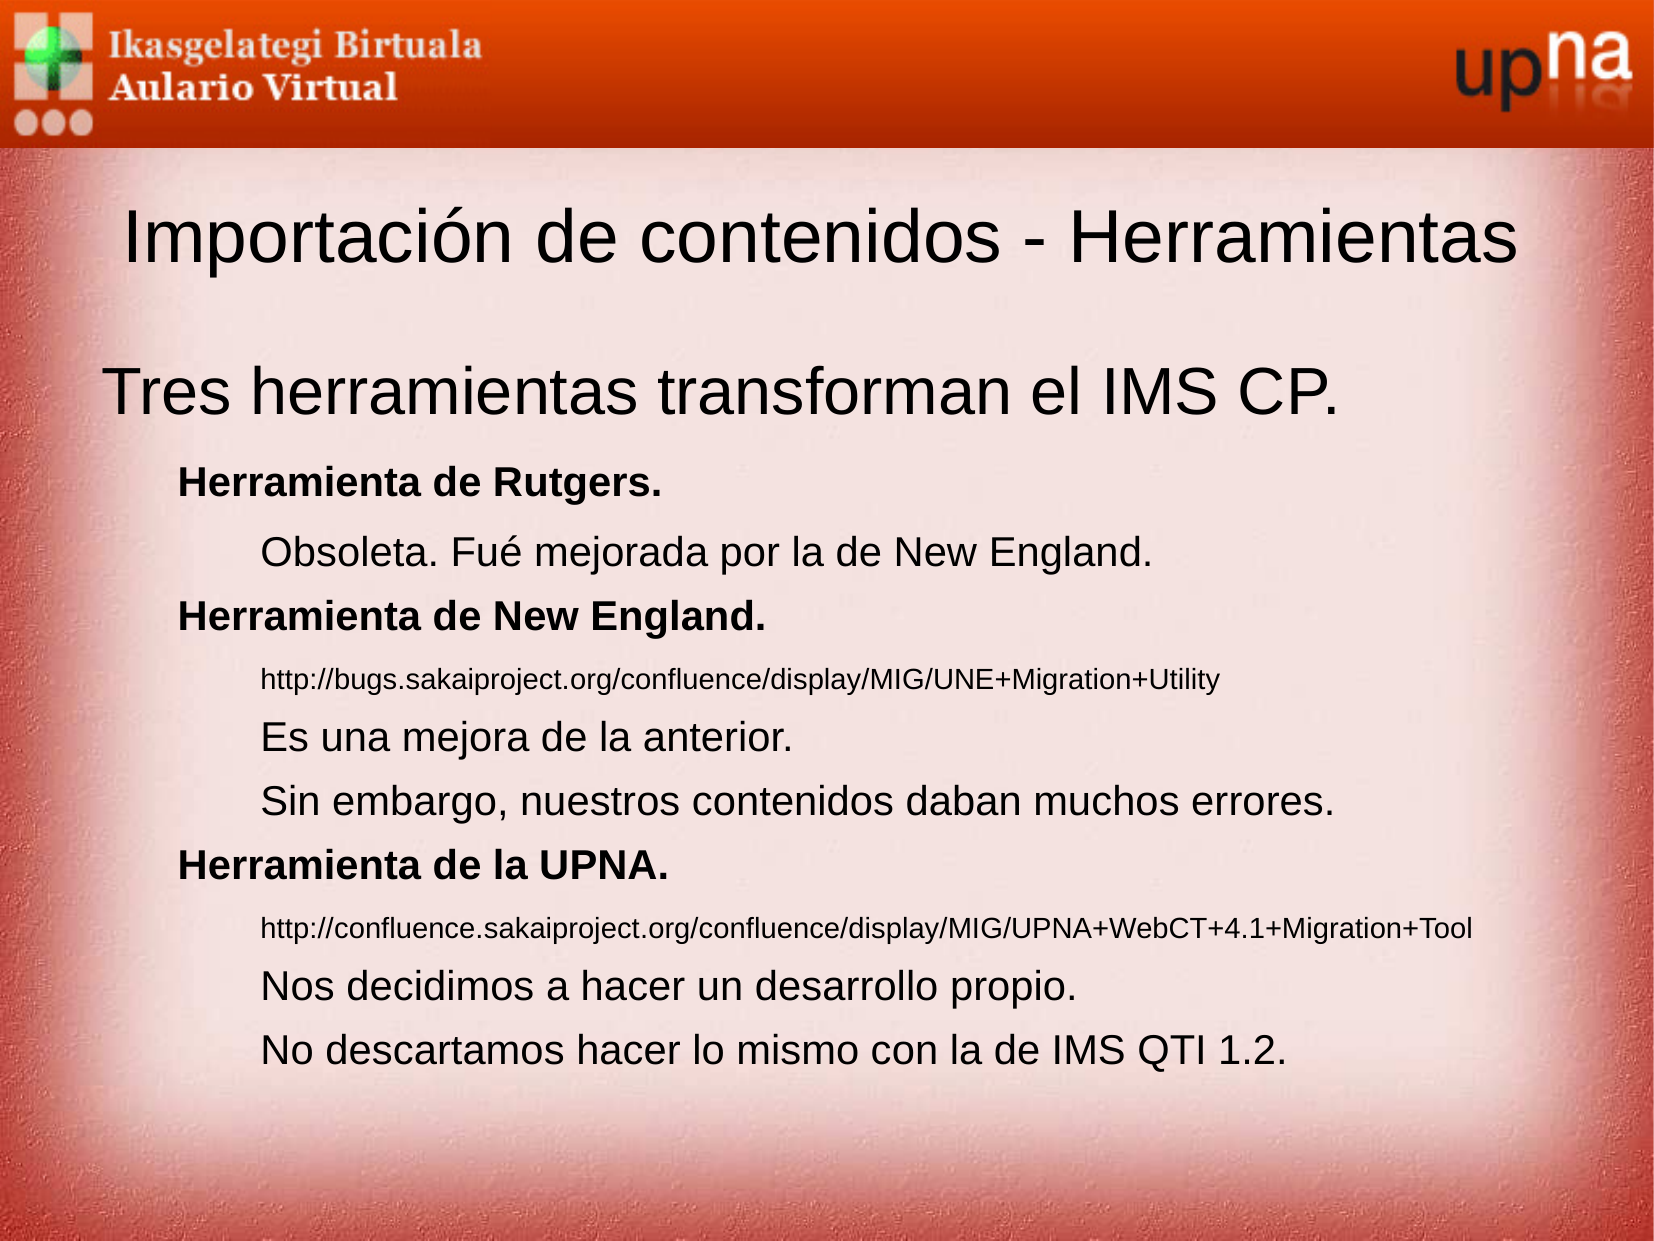

# Importación de contenidos - Herramientas
Tres herramientas transforman el IMS CP.
Herramienta de Rutgers.
Obsoleta. Fué mejorada por la de New England.
Herramienta de New England.
http://bugs.sakaiproject.org/confluence/display/MIG/UNE+Migration+Utility
Es una mejora de la anterior.
Sin embargo, nuestros contenidos daban muchos errores.
Herramienta de la UPNA.
http://confluence.sakaiproject.org/confluence/display/MIG/UPNA+WebCT+4.1+Migration+Tool
Nos decidimos a hacer un desarrollo propio.
No descartamos hacer lo mismo con la de IMS QTI 1.2.